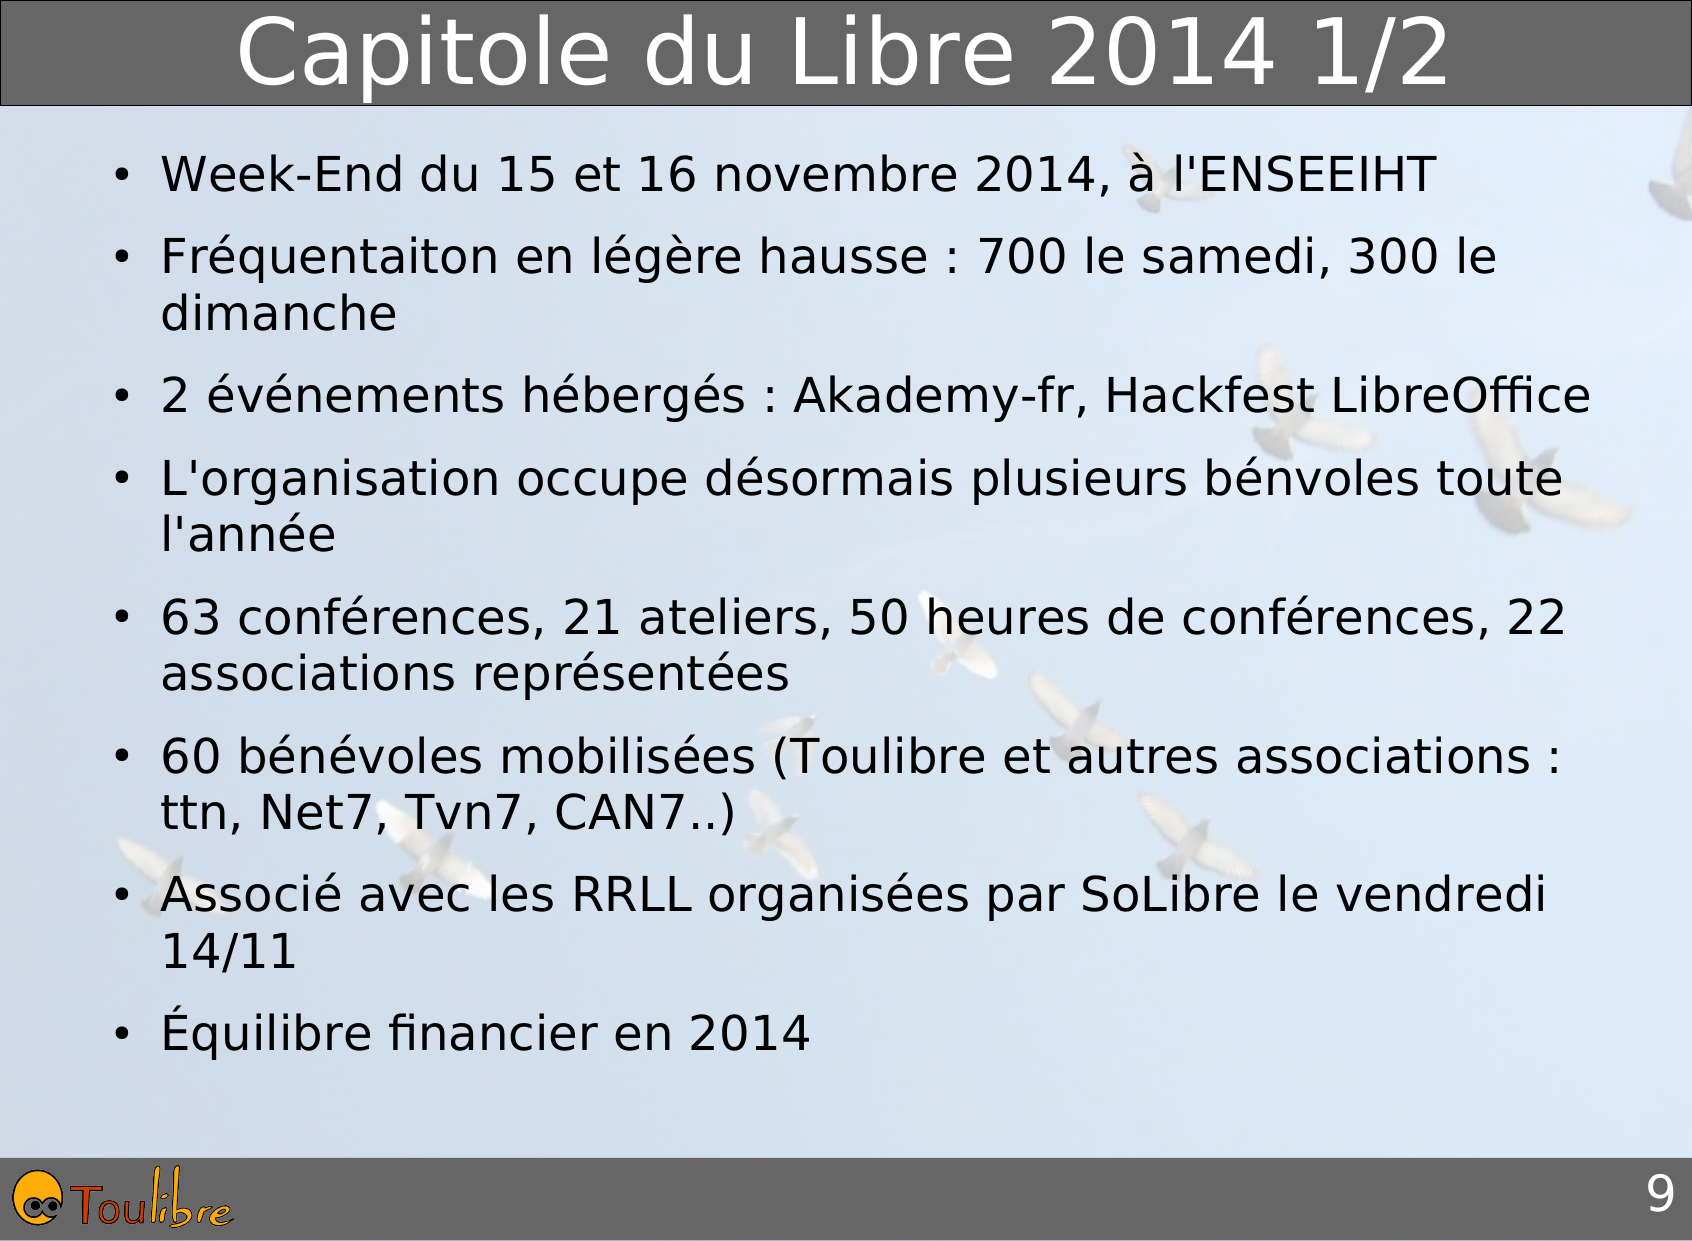

# Capitole du Libre 2014 1/2
Week-End du 15 et 16 novembre 2014, à l'ENSEEIHT
Fréquentaiton en légère hausse : 700 le samedi, 300 le dimanche
2 événements hébergés : Akademy-fr, Hackfest LibreOffice
L'organisation occupe désormais plusieurs bénvoles toute l'année
63 conférences, 21 ateliers, 50 heures de conférences, 22 associations représentées
60 bénévoles mobilisées (Toulibre et autres associations : ttn, Net7, Tvn7, CAN7..)
Associé avec les RRLL organisées par SoLibre le vendredi 14/11
Équilibre financier en 2014